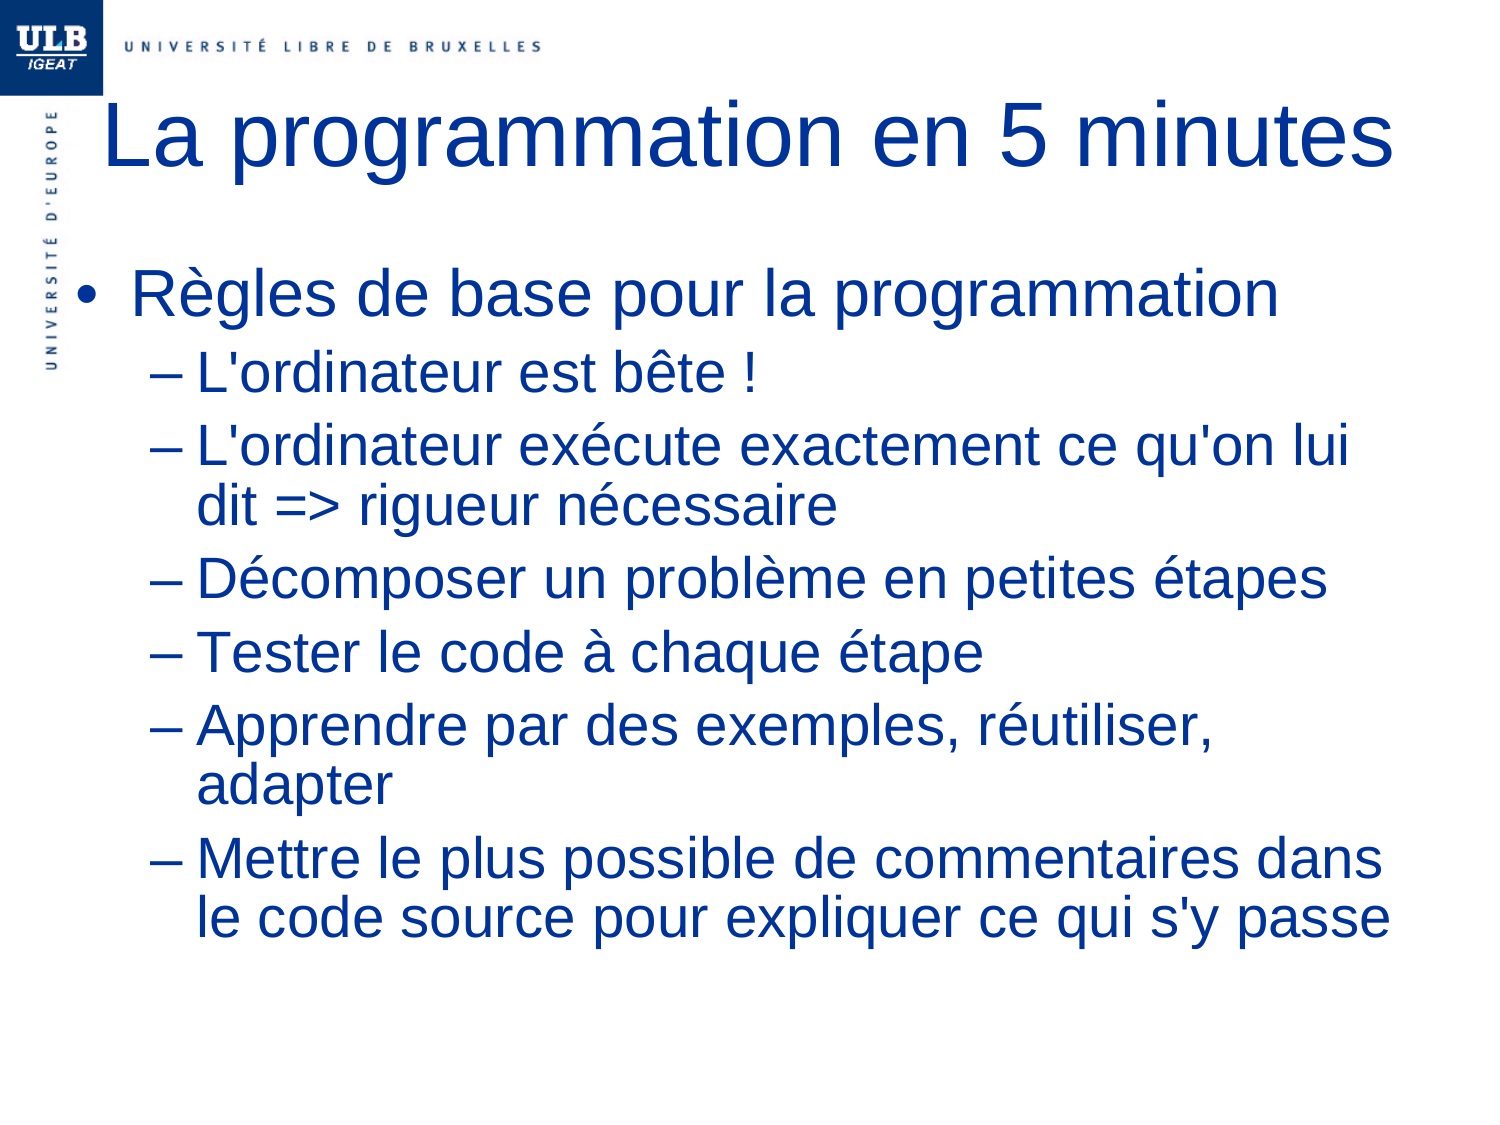

# La programmation en 5 minutes
Règles de base pour la programmation
L'ordinateur est bête !
L'ordinateur exécute exactement ce qu'on lui dit => rigueur nécessaire
Décomposer un problème en petites étapes
Tester le code à chaque étape
Apprendre par des exemples, réutiliser, adapter
Mettre le plus possible de commentaires dans le code source pour expliquer ce qui s'y passe